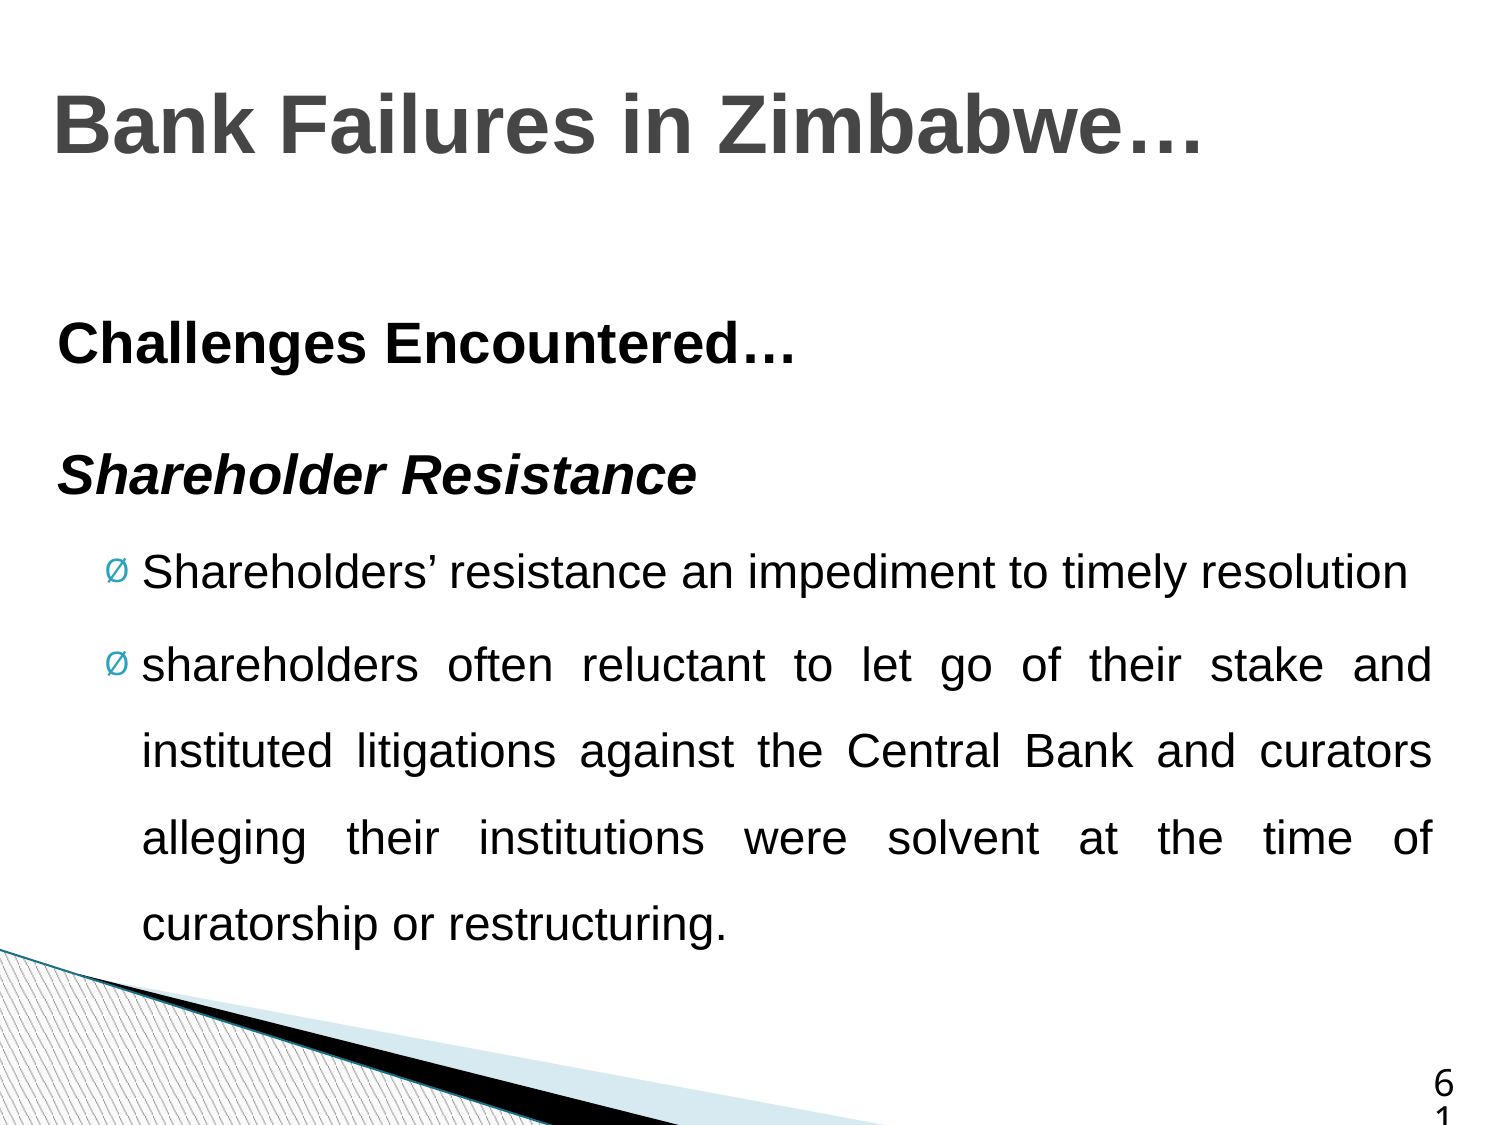

Bank Failures in Zimbabwe…
# Challenges Encountered…
Shareholder Resistance
Shareholders’ resistance an impediment to timely resolution
shareholders often reluctant to let go of their stake and instituted litigations against the Central Bank and curators alleging their institutions were solvent at the time of curatorship or restructuring.